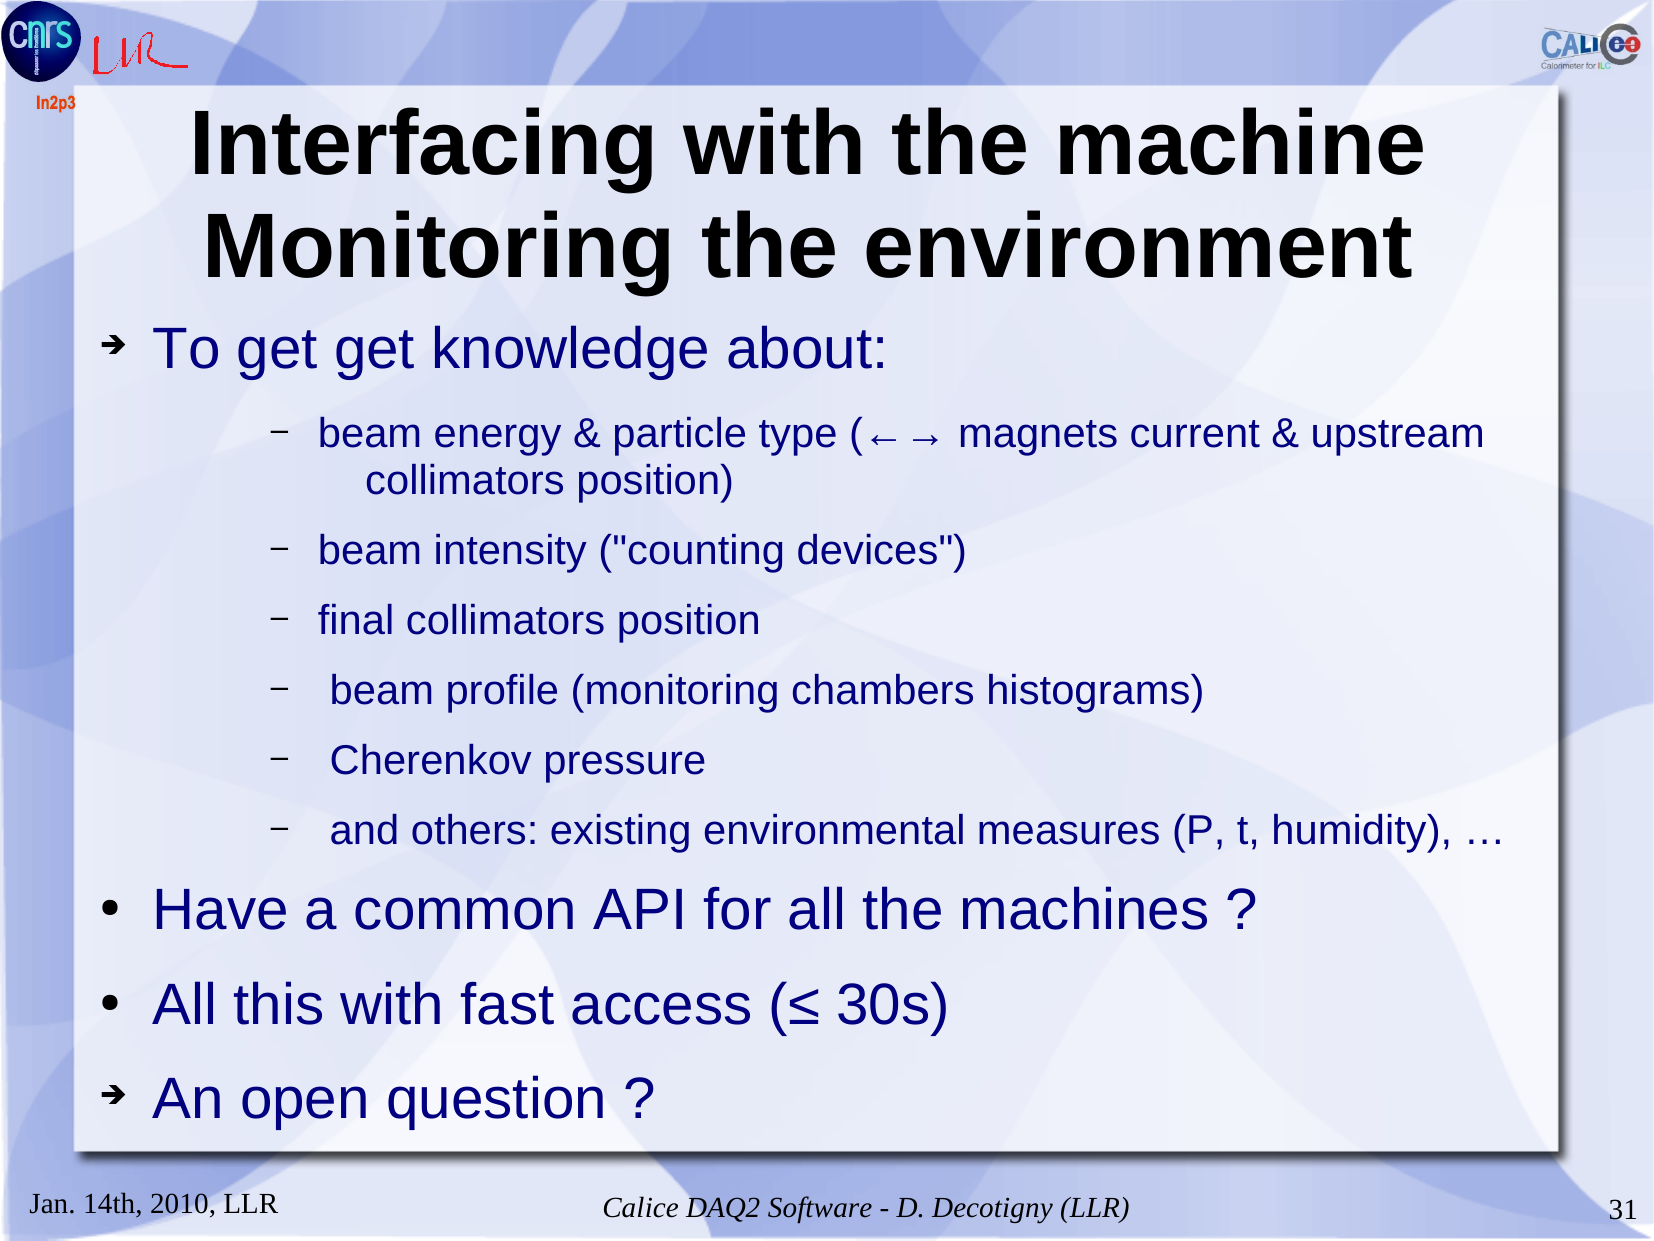

# Interfacing with the machine Monitoring the environment
To get get knowledge about:
beam energy & particle type (←→ magnets current & upstream collimators position)
beam intensity ("counting devices")
final collimators position
 beam profile (monitoring chambers histograms)
 Cherenkov pressure
 and others: existing environmental measures (P, t, humidity), …
Have a common API for all the machines ?
All this with fast access (≤ 30s)
An open question ?
Jan. 14th, 2010, LLR
Calice DAQ2 Software - D. Decotigny (LLR)
31